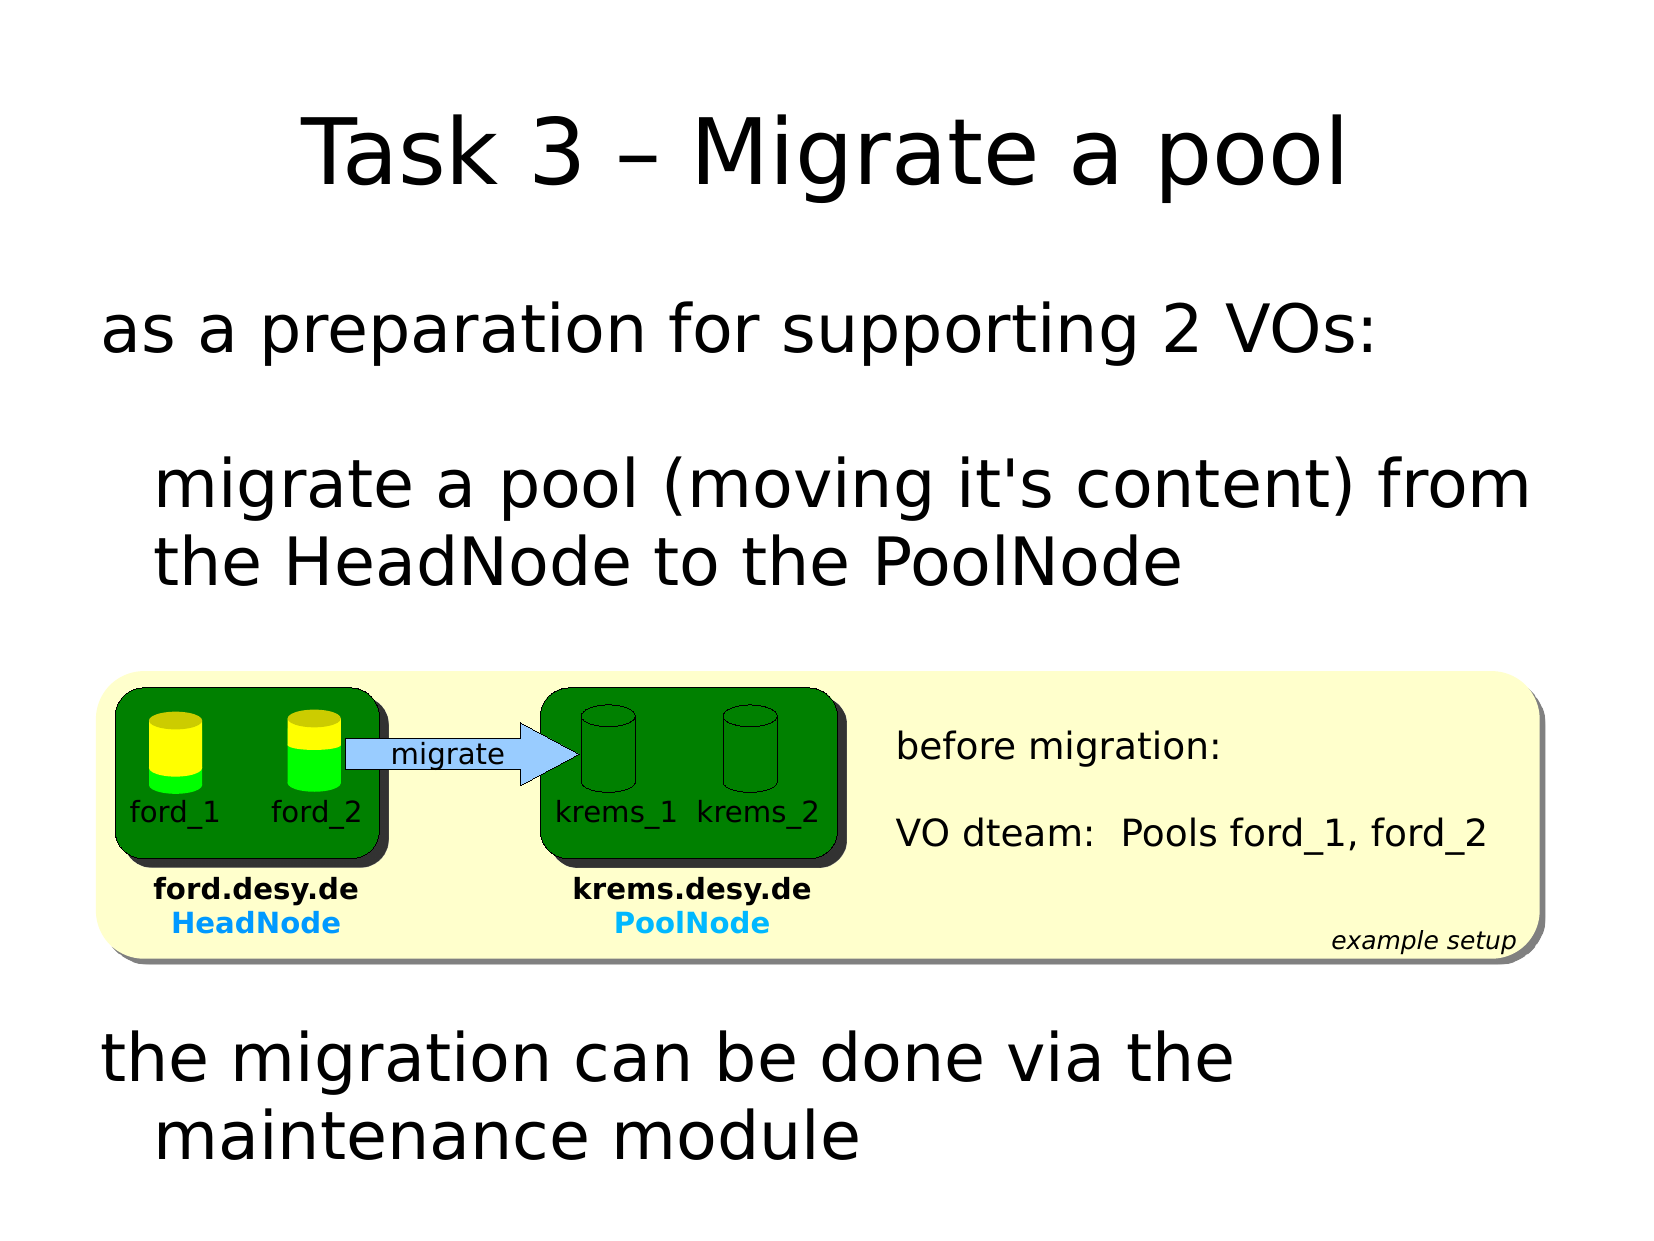

# Task 3 – Migrate a pool
as a preparation for supporting 2 VOs:
migrate a pool (moving it's content) from the HeadNode to the PoolNode
the migration can be done via the maintenance module
before migration:
VO dteam:	Pools ford_1, ford_2
migrate
ford_1
ford_2
krems_1
krems_2
ford.desy.de
HeadNode
krems.desy.de
PoolNode
example setup